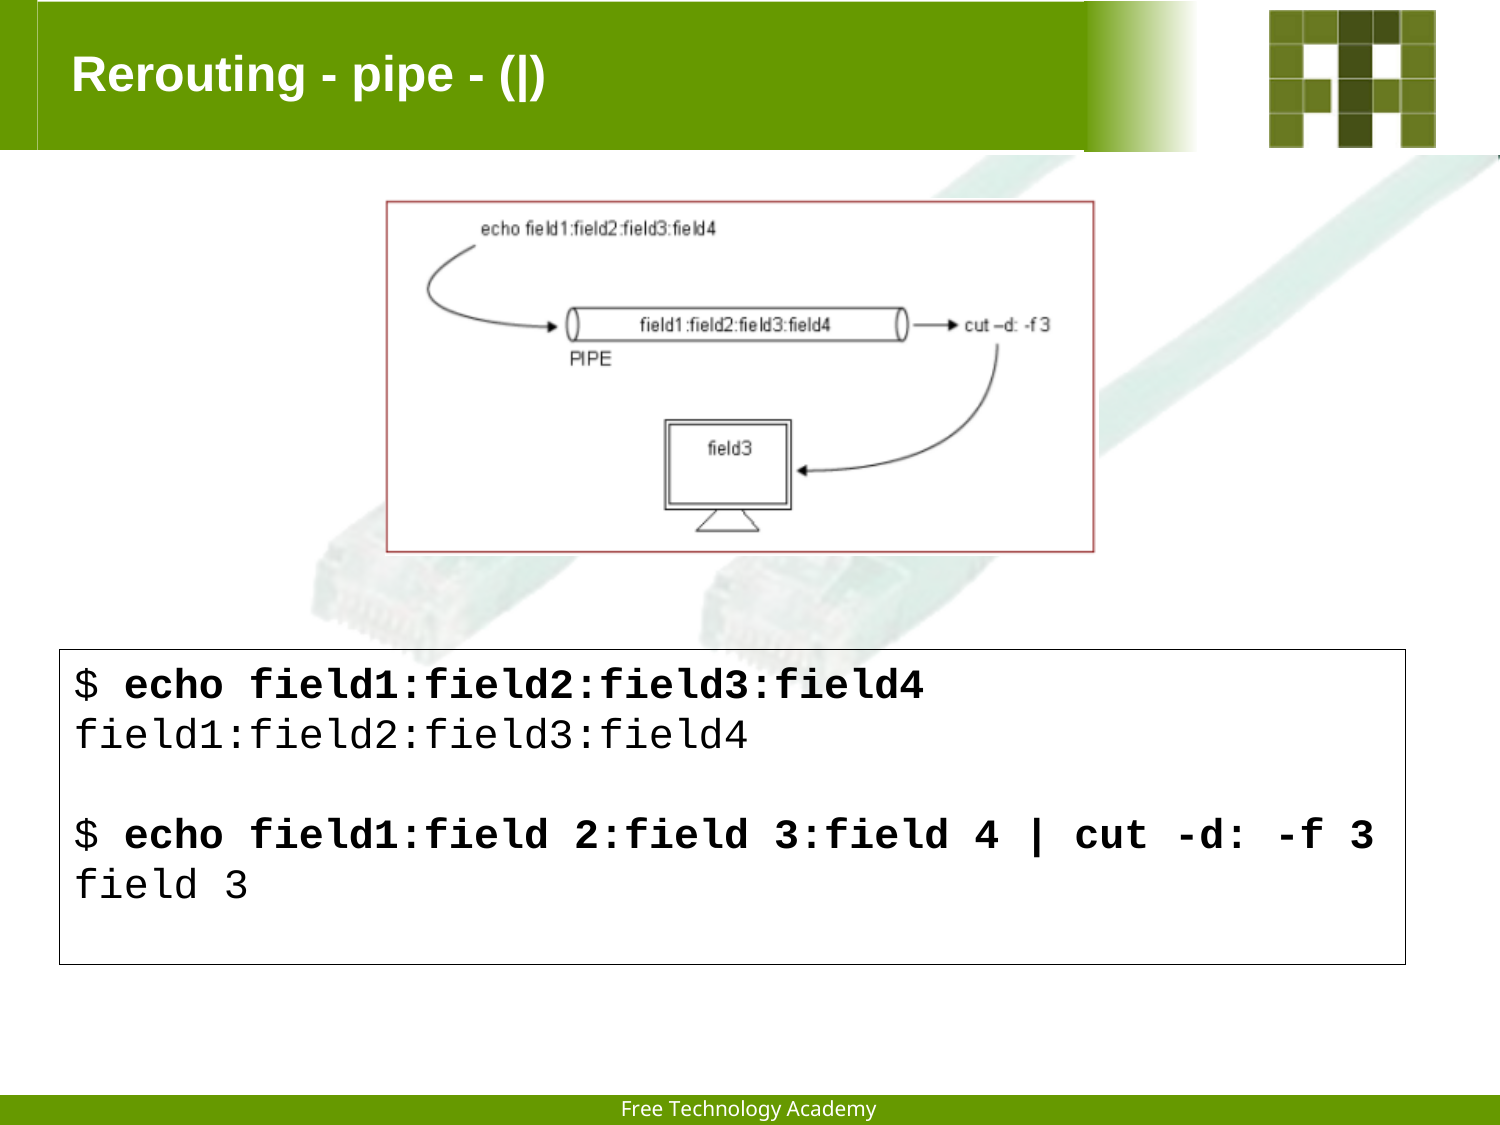

# Rerouting - pipe - (|)
$ echo field1:field2:field3:field4
field1:field2:field3:field4
$ echo field1:field 2:field 3:field 4 | cut -d: -f 3
field 3